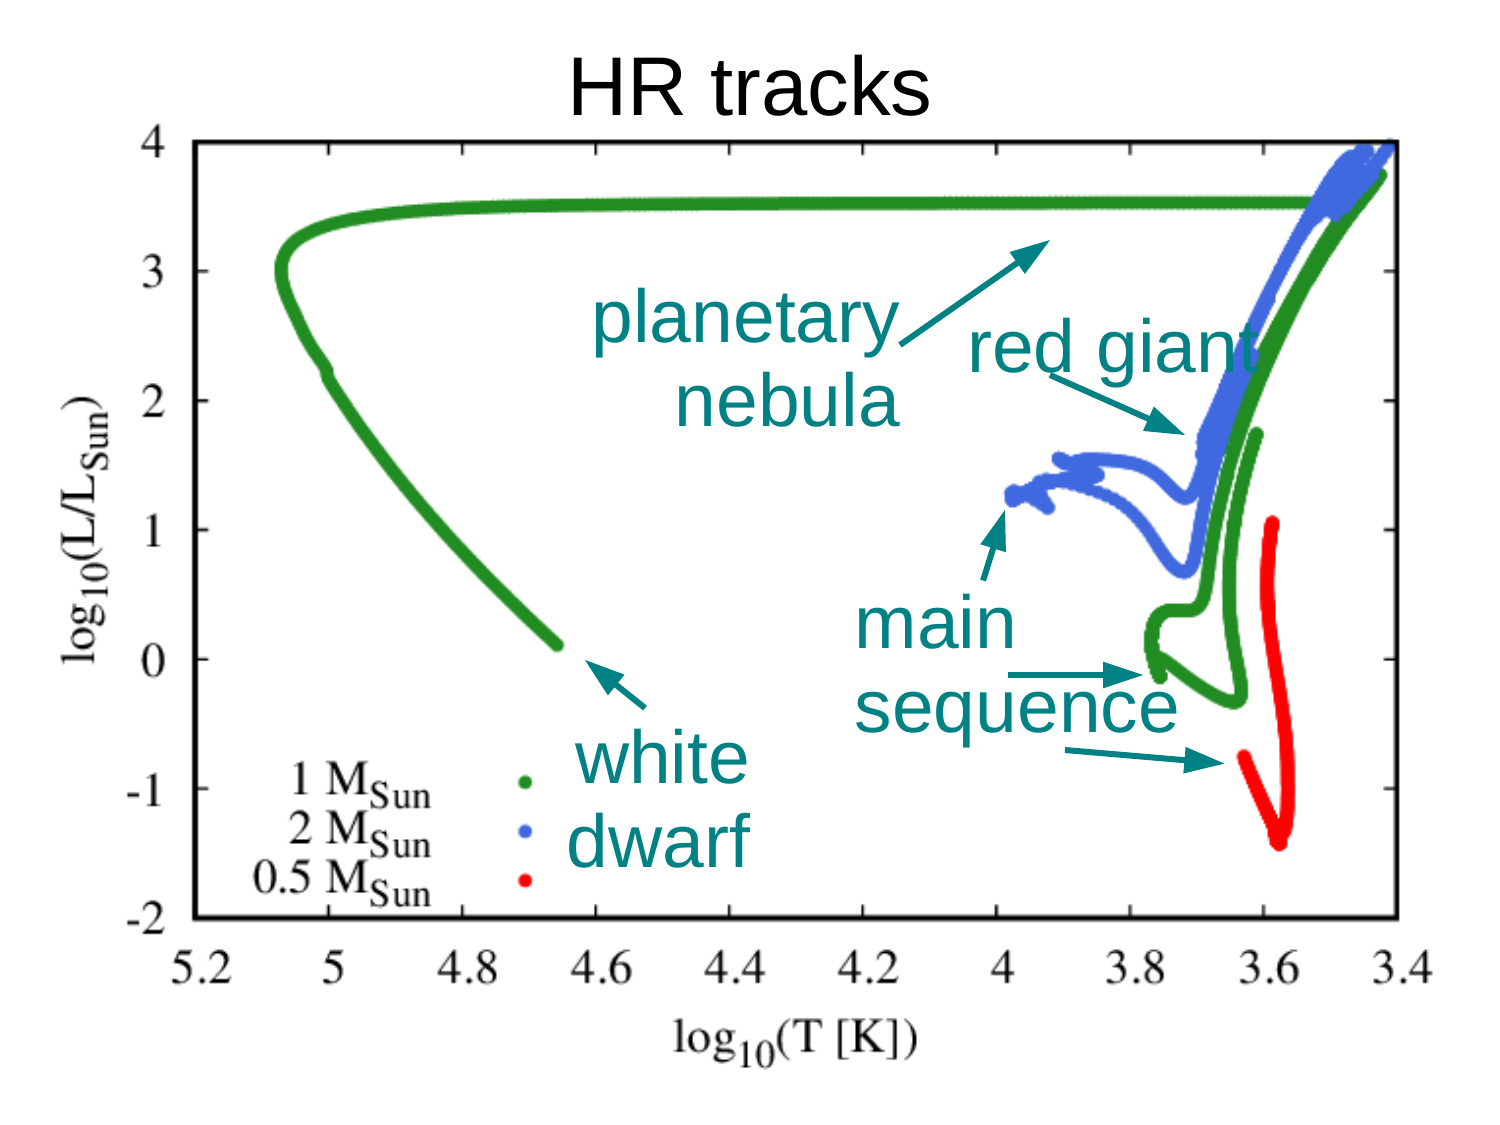

HR tracks
planetary nebula
 red giant
main sequence
white dwarf